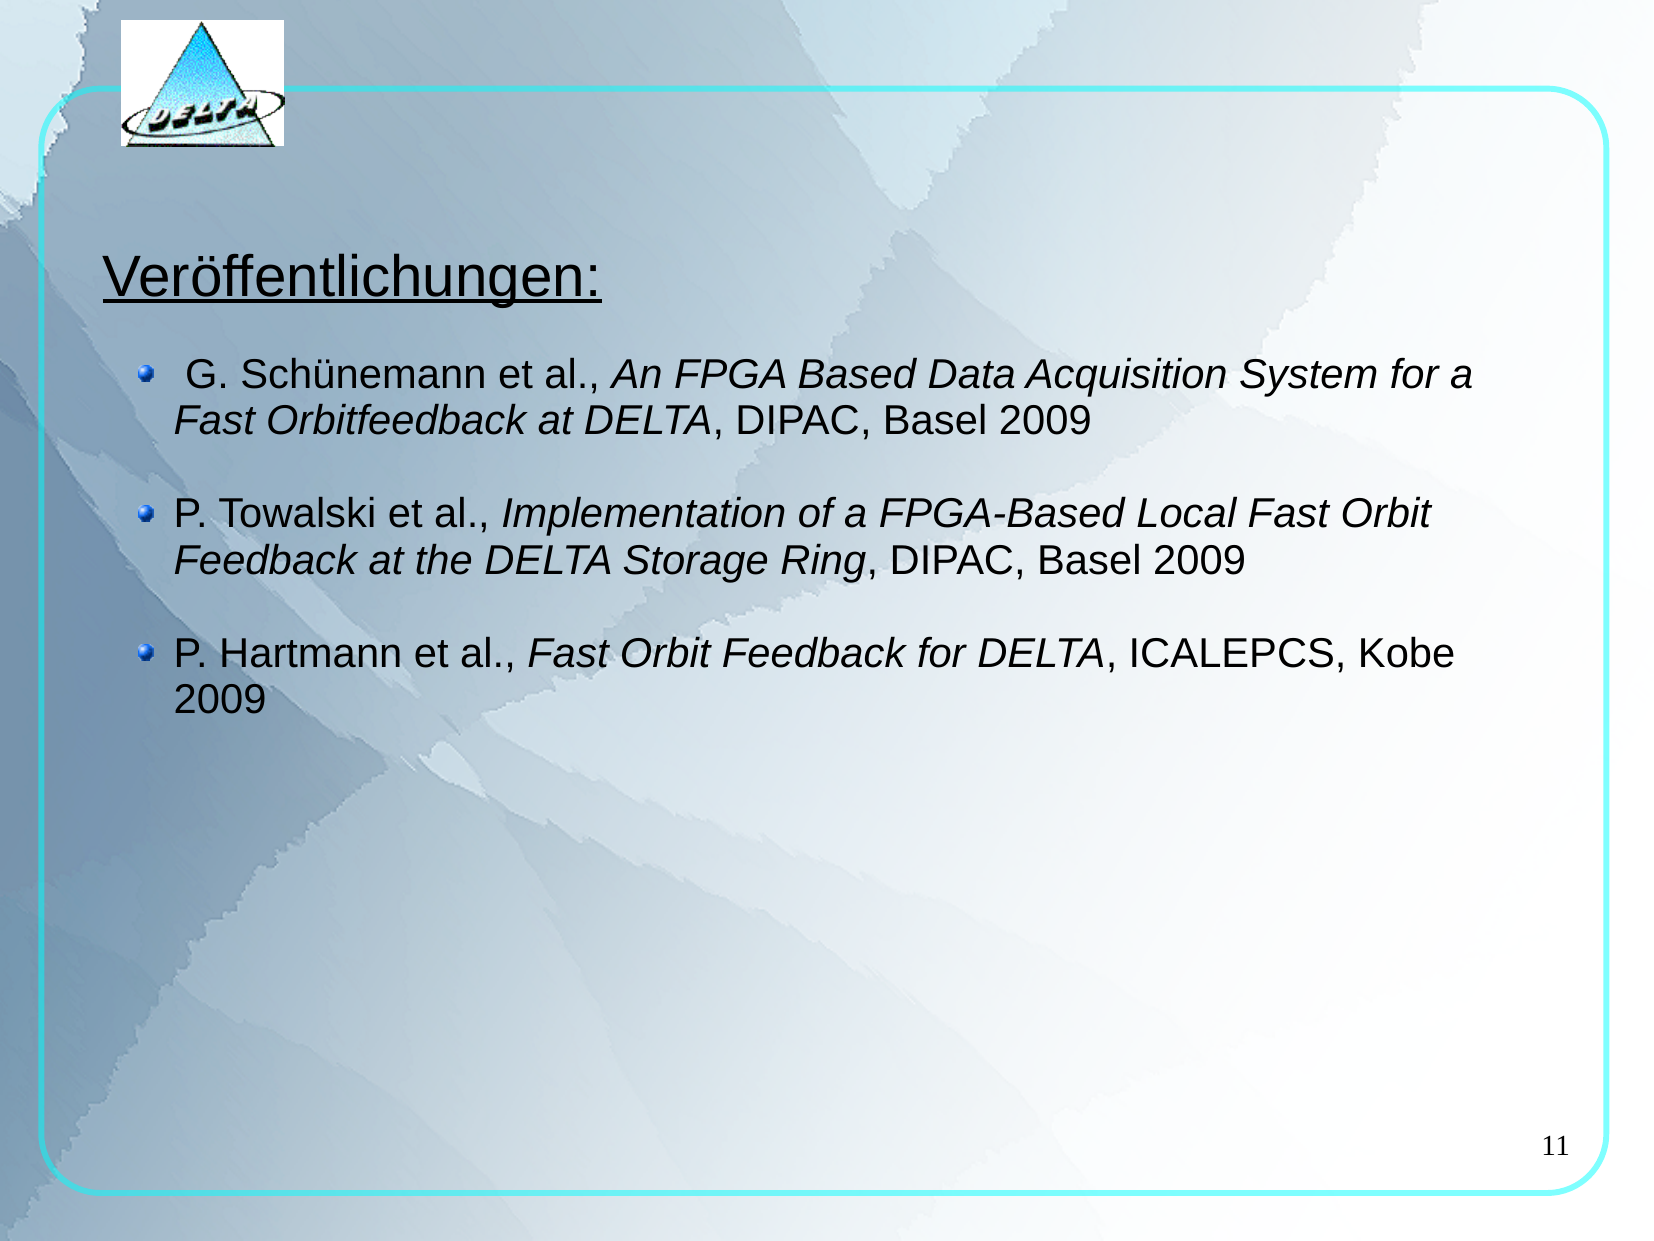

Veröffentlichungen:
 G. Schünemann et al., An FPGA Based Data Acquisition System for a Fast Orbitfeedback at DELTA, DIPAC, Basel 2009
P. Towalski et al., Implementation of a FPGA-Based Local Fast Orbit Feedback at the DELTA Storage Ring, DIPAC, Basel 2009
P. Hartmann et al., Fast Orbit Feedback for DELTA, ICALEPCS, Kobe 2009
11